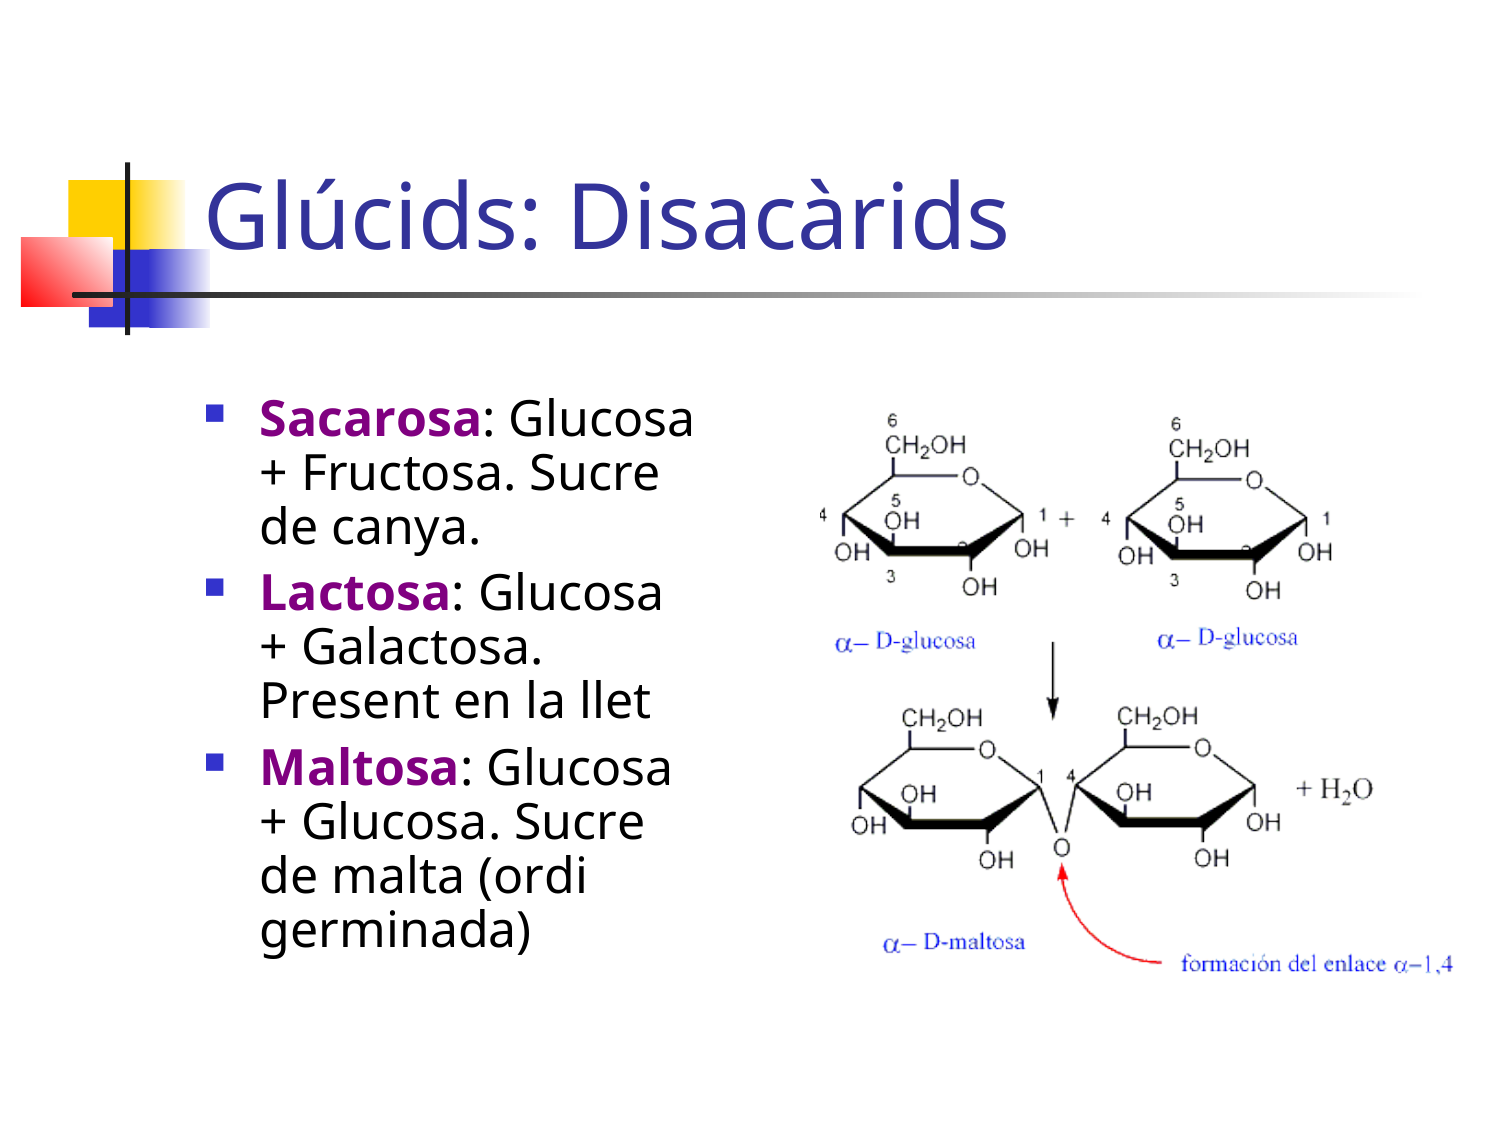

# Glúcids: Disacàrids
Sacarosa: Glucosa + Fructosa. Sucre de canya.
Lactosa: Glucosa + Galactosa. Present en la llet
Maltosa: Glucosa + Glucosa. Sucre de malta (ordi germinada)